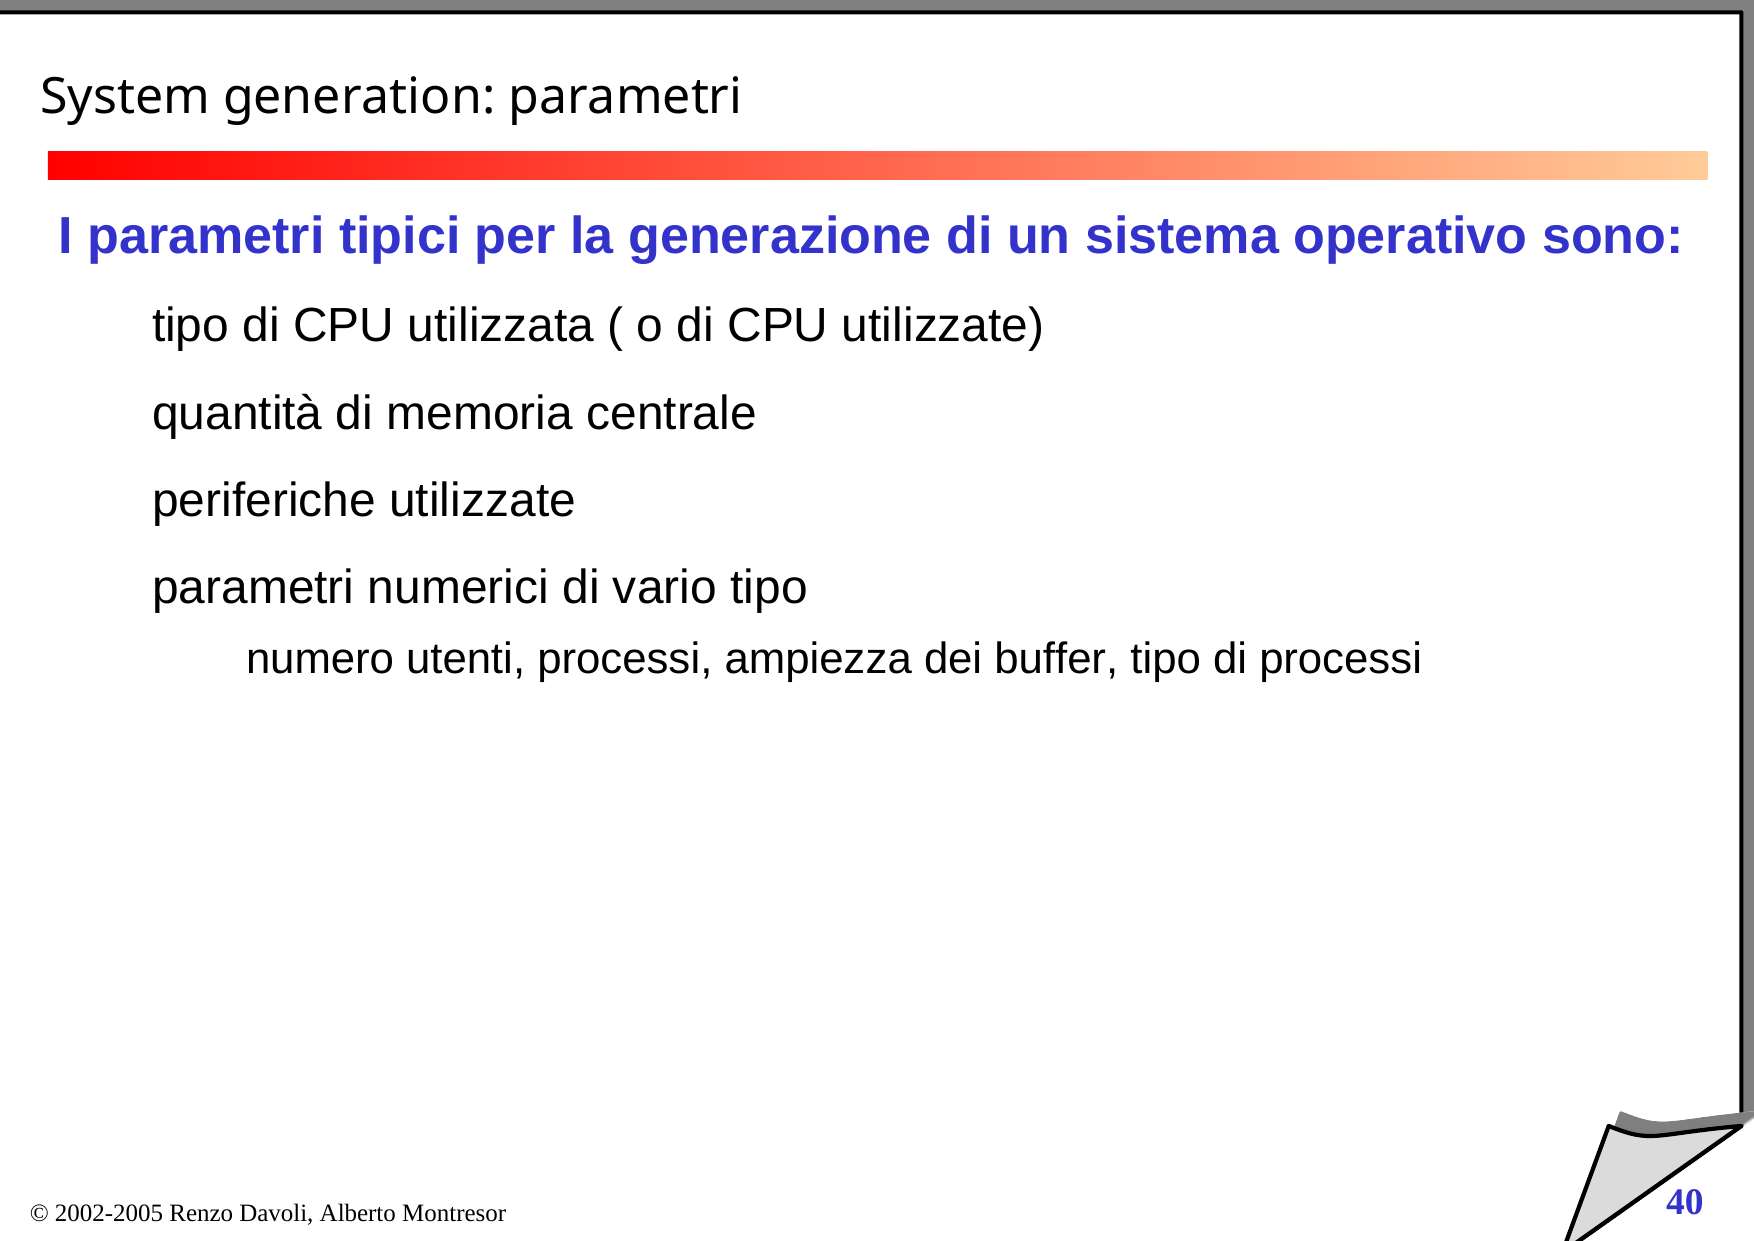

# System generation: parametri
I parametri tipici per la generazione di un sistema operativo sono:
tipo di CPU utilizzata ( o di CPU utilizzate)
quantità di memoria centrale
periferiche utilizzate
parametri numerici di vario tipo
numero utenti, processi, ampiezza dei buffer, tipo di processi